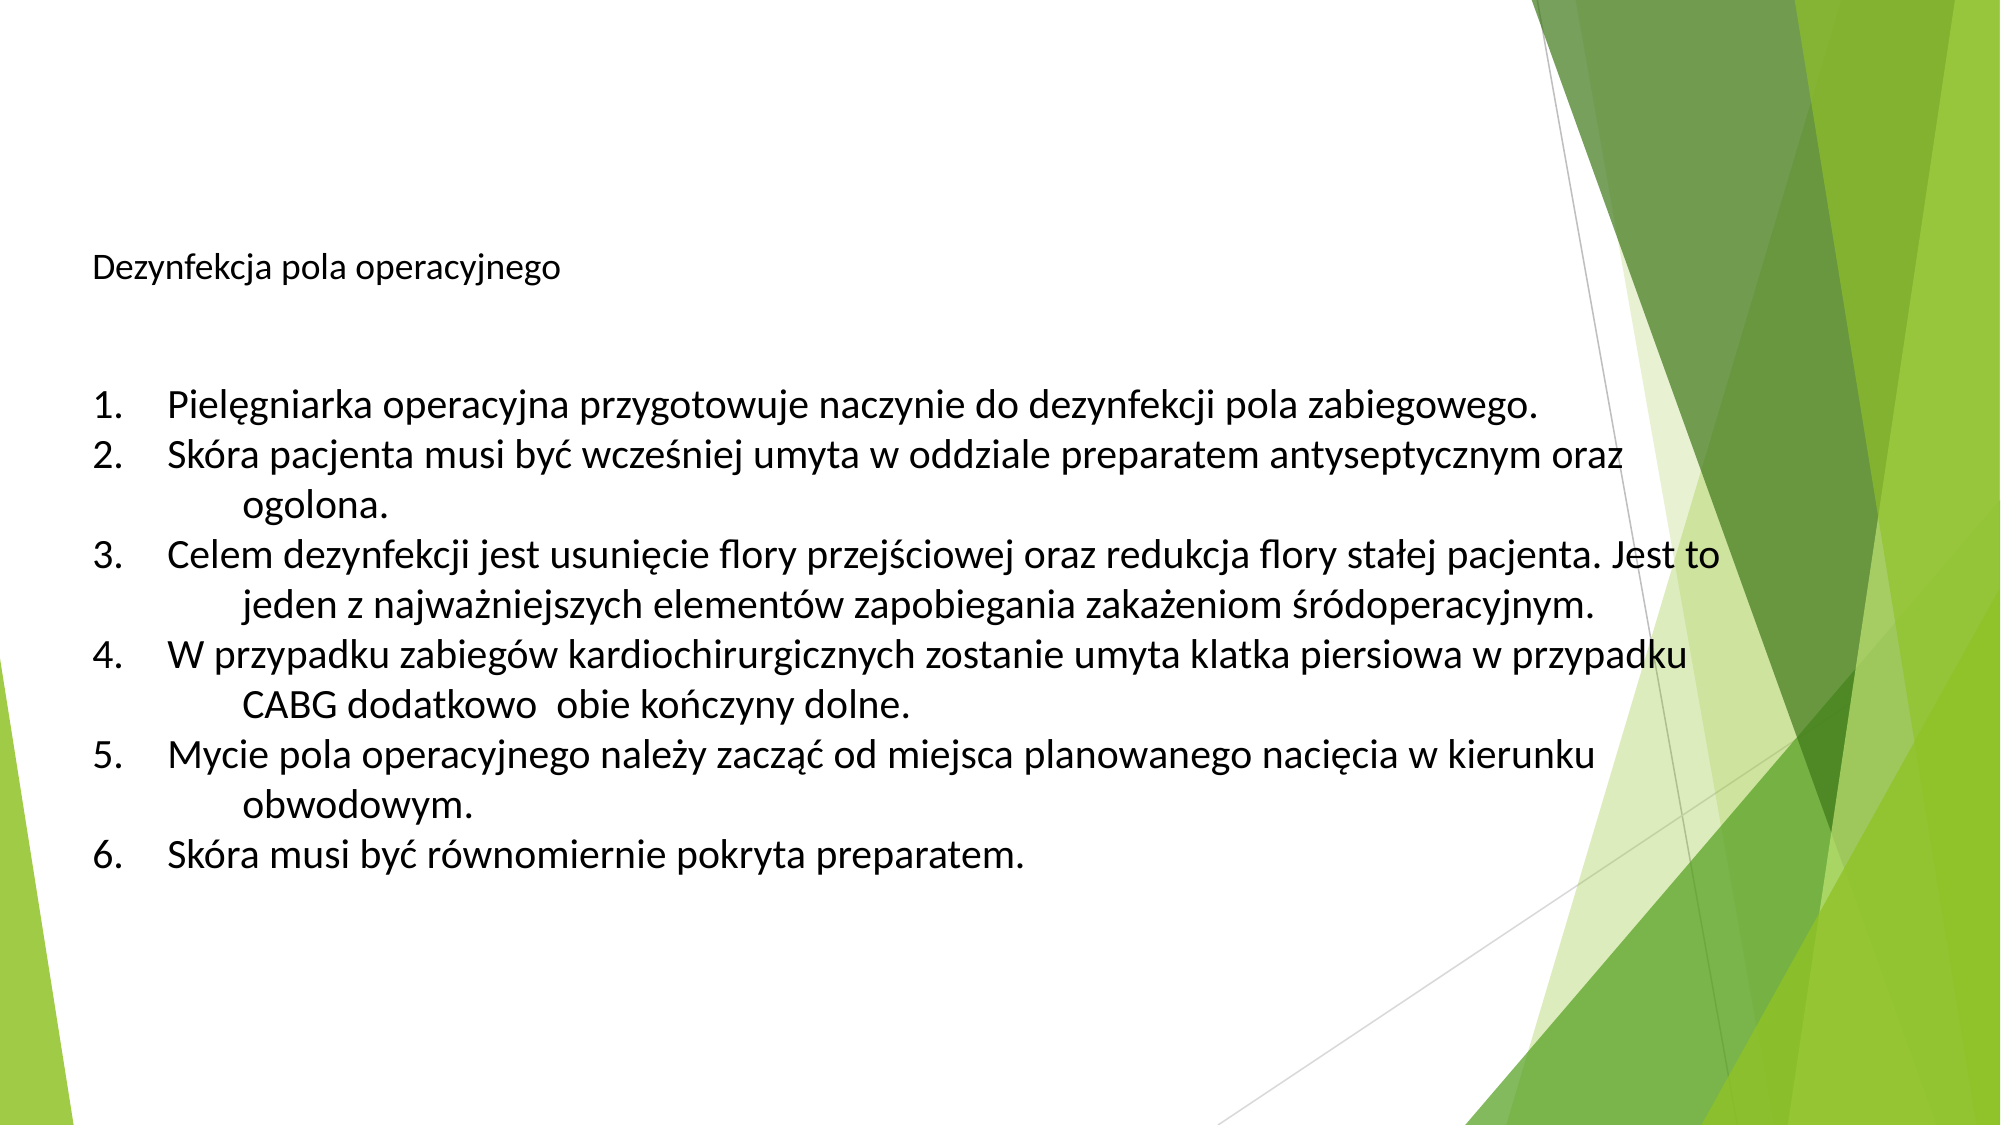

Dezynfekcja pola operacyjnego
Pielęgniarka operacyjna przygotowuje naczynie do dezynfekcji pola zabiegowego.
Skóra pacjenta musi być wcześniej umyta w oddziale preparatem antyseptycznym oraz ogolona.
Celem dezynfekcji jest usunięcie flory przejściowej oraz redukcja flory stałej pacjenta. Jest to jeden z najważniejszych elementów zapobiegania zakażeniom śródoperacyjnym.
W przypadku zabiegów kardiochirurgicznych zostanie umyta klatka piersiowa w przypadku CABG dodatkowo obie kończyny dolne.
Mycie pola operacyjnego należy zacząć od miejsca planowanego nacięcia w kierunku obwodowym.
Skóra musi być równomiernie pokryta preparatem.